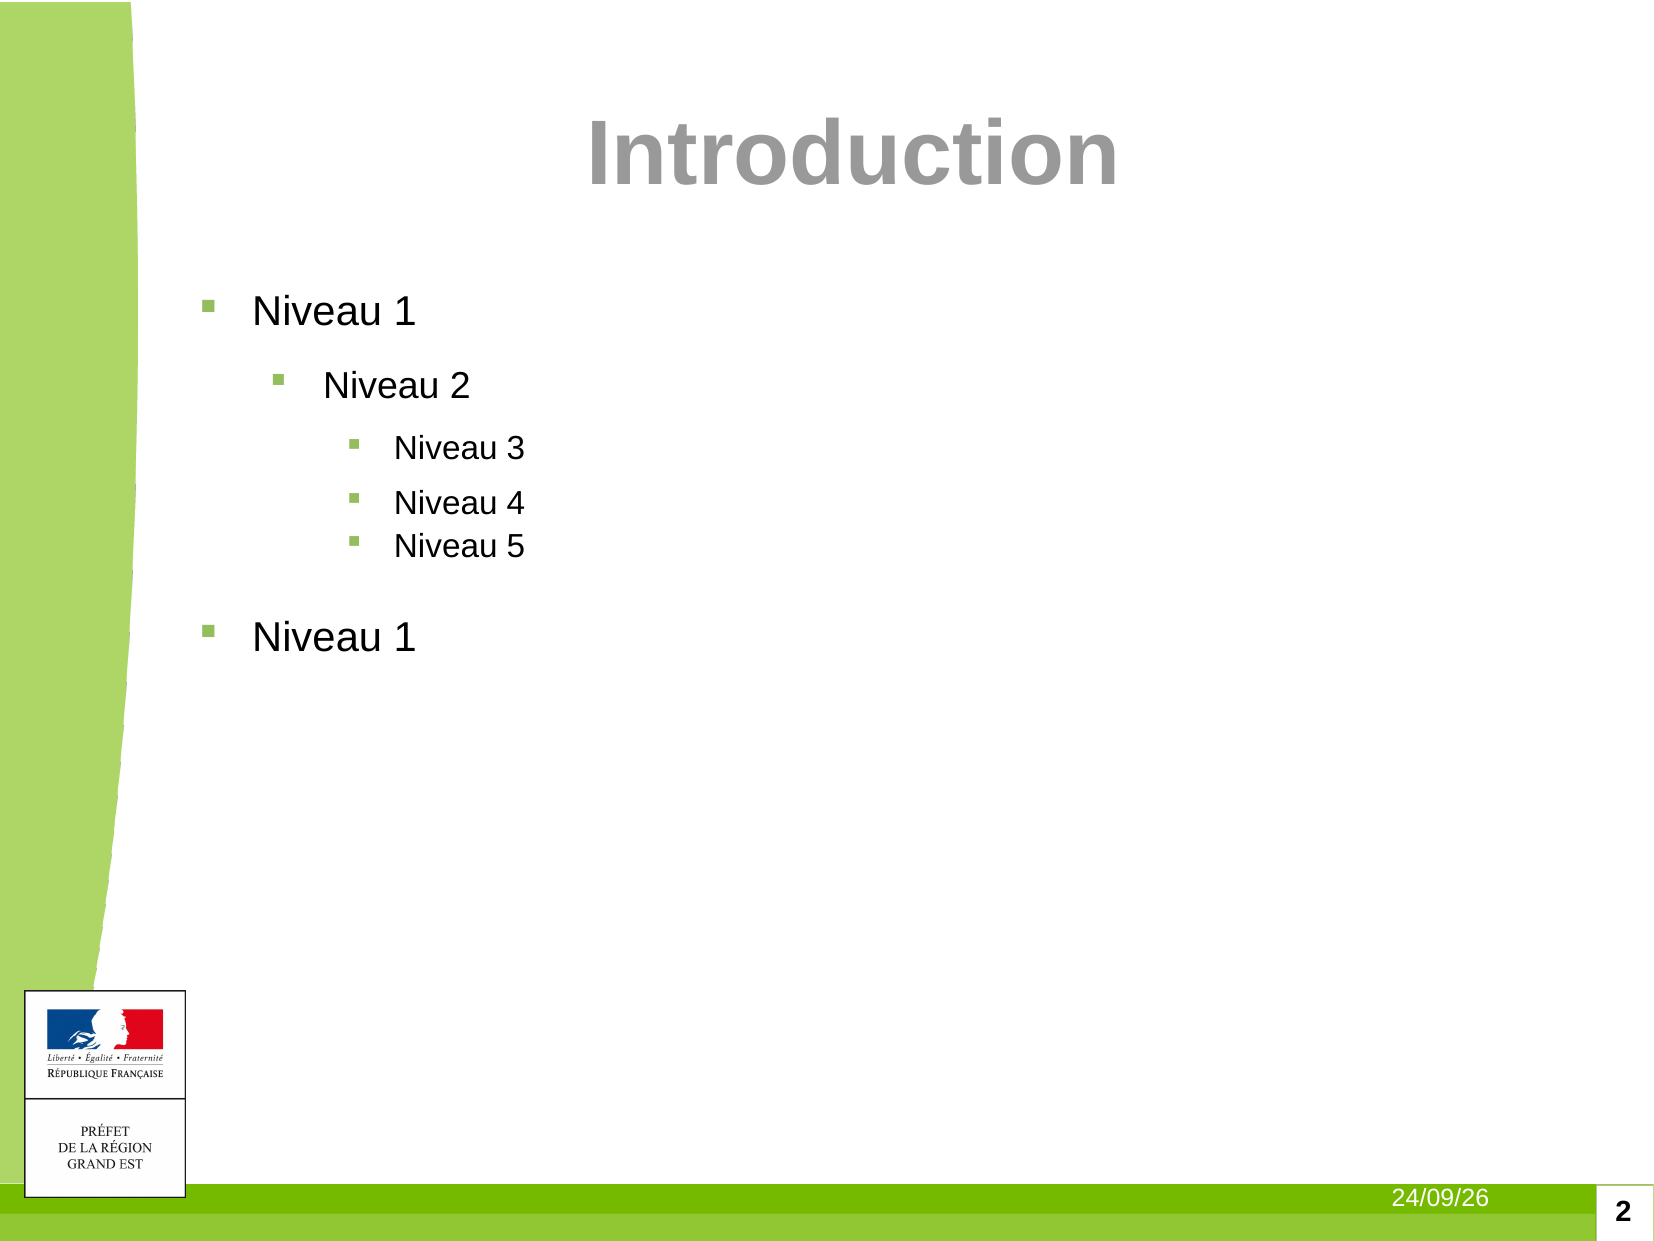

# Introduction
Niveau 1
Niveau 2
Niveau 3
Niveau 4
Niveau 5
Niveau 1
2